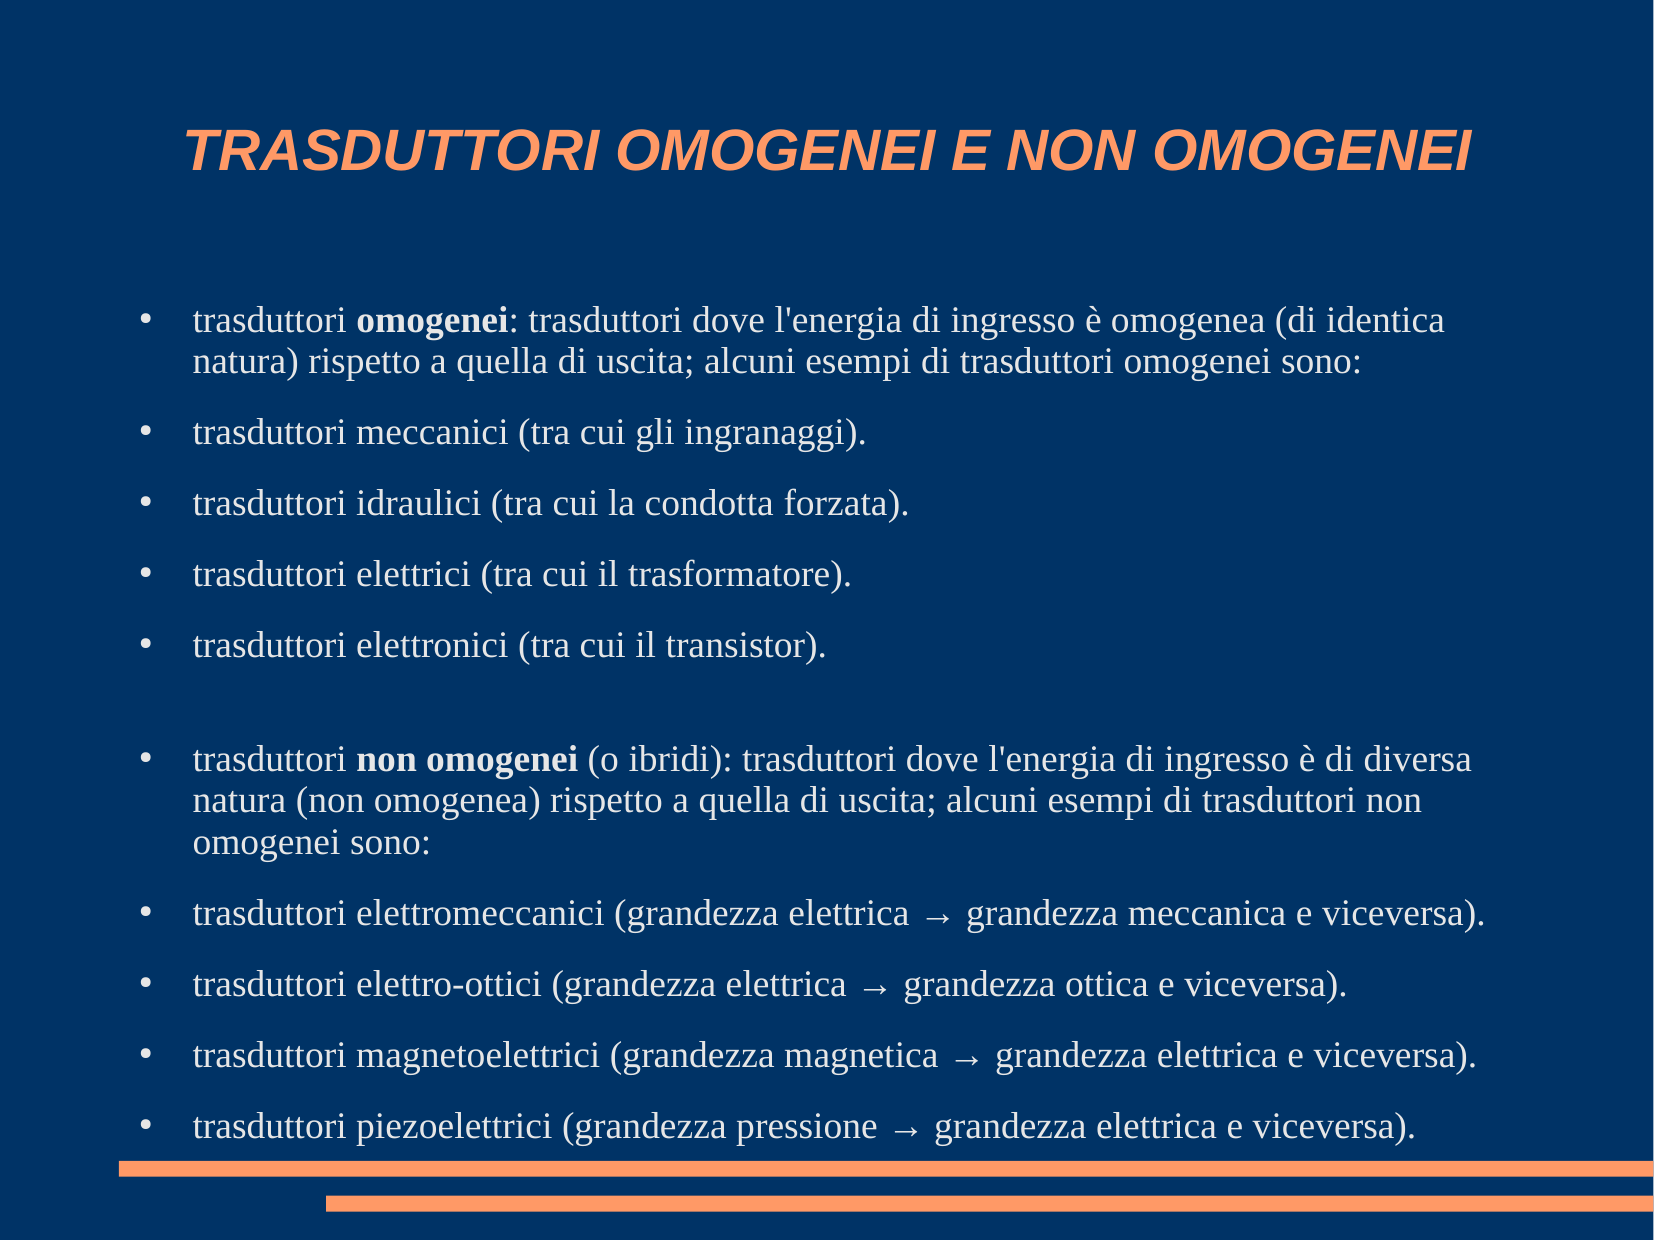

# TRASDUTTORI OMOGENEI E NON OMOGENEI
trasduttori omogenei: trasduttori dove l'energia di ingresso è omogenea (di identica natura) rispetto a quella di uscita; alcuni esempi di trasduttori omogenei sono:
trasduttori meccanici (tra cui gli ingranaggi).
trasduttori idraulici (tra cui la condotta forzata).
trasduttori elettrici (tra cui il trasformatore).
trasduttori elettronici (tra cui il transistor).
trasduttori non omogenei (o ibridi): trasduttori dove l'energia di ingresso è di diversa natura (non omogenea) rispetto a quella di uscita; alcuni esempi di trasduttori non omogenei sono:
trasduttori elettromeccanici (grandezza elettrica → grandezza meccanica e viceversa).
trasduttori elettro-ottici (grandezza elettrica → grandezza ottica e viceversa).
trasduttori magnetoelettrici (grandezza magnetica → grandezza elettrica e viceversa).
trasduttori piezoelettrici (grandezza pressione → grandezza elettrica e viceversa).